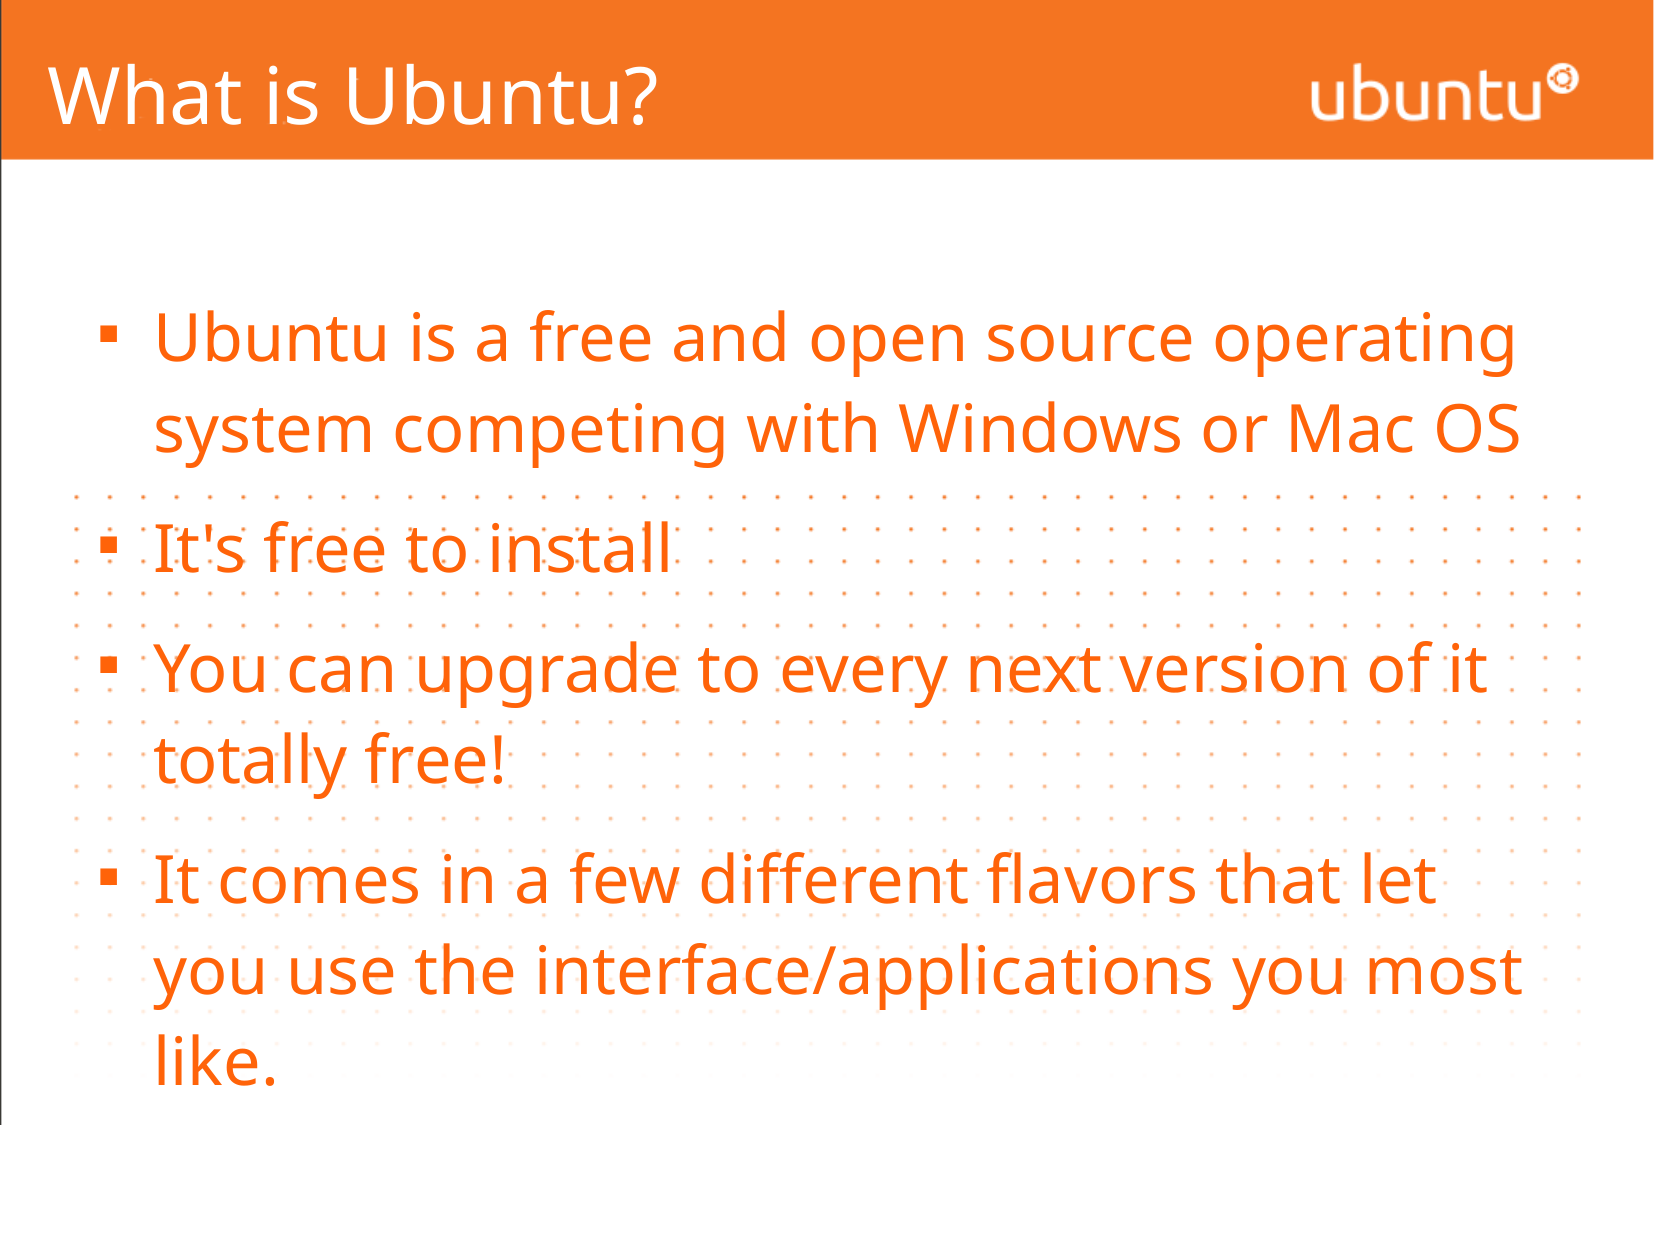

# What is Ubuntu?
Ubuntu is a free and open source operating system competing with Windows or Mac OS
It's free to install
You can upgrade to every next version of it totally free!
It comes in a few different flavors that let you use the interface/applications you most like.